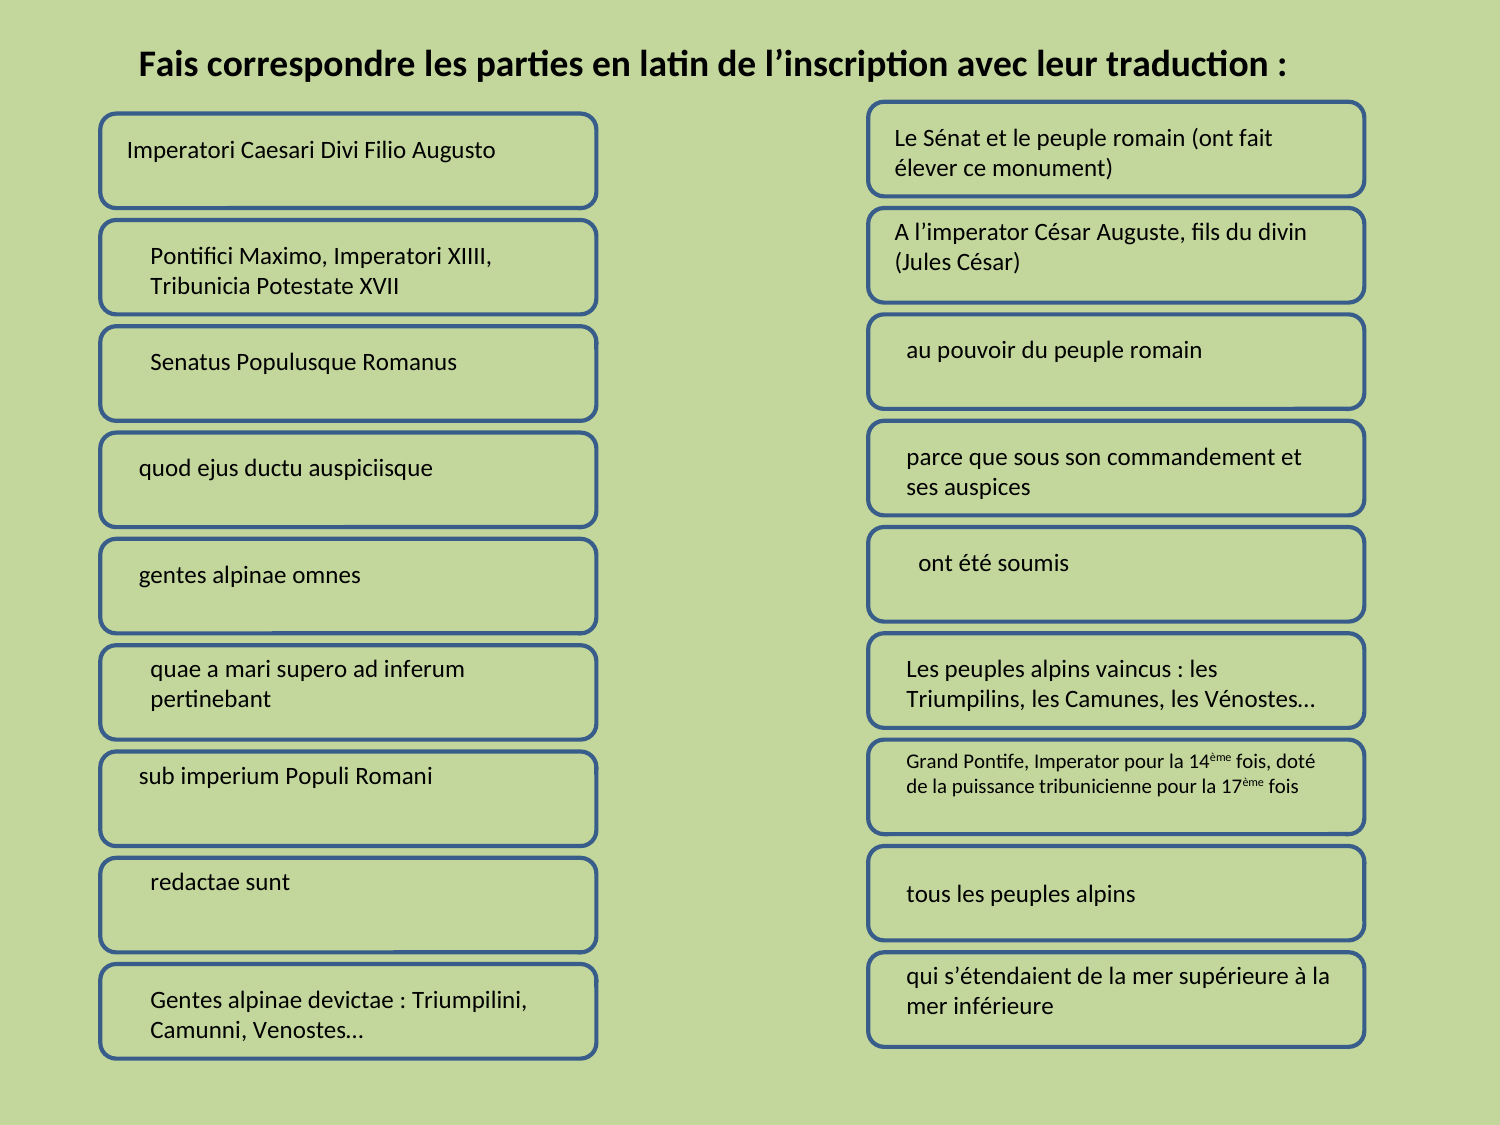

Fais correspondre les parties en latin de l’inscription avec leur traduction :
Le Sénat et le peuple romain (ont fait élever ce monument)
Imperatori Caesari Divi Filio Augusto
A l’imperator César Auguste, fils du divin (Jules César)
Pontifici Maximo, Imperatori XIIII, Tribunicia Potestate XVII
au pouvoir du peuple romain
Senatus Populusque Romanus
parce que sous son commandement et ses auspices
quod ejus ductu auspiciisque
ont été soumis
gentes alpinae omnes
quae a mari supero ad inferum pertinebant
Les peuples alpins vaincus : les Triumpilins, les Camunes, les Vénostes…
Grand Pontife, Imperator pour la 14ème fois, doté de la puissance tribunicienne pour la 17ème fois
sub imperium Populi Romani
redactae sunt
tous les peuples alpins
qui s’étendaient de la mer supérieure à la mer inférieure
Gentes alpinae devictae : Triumpilini, Camunni, Venostes…